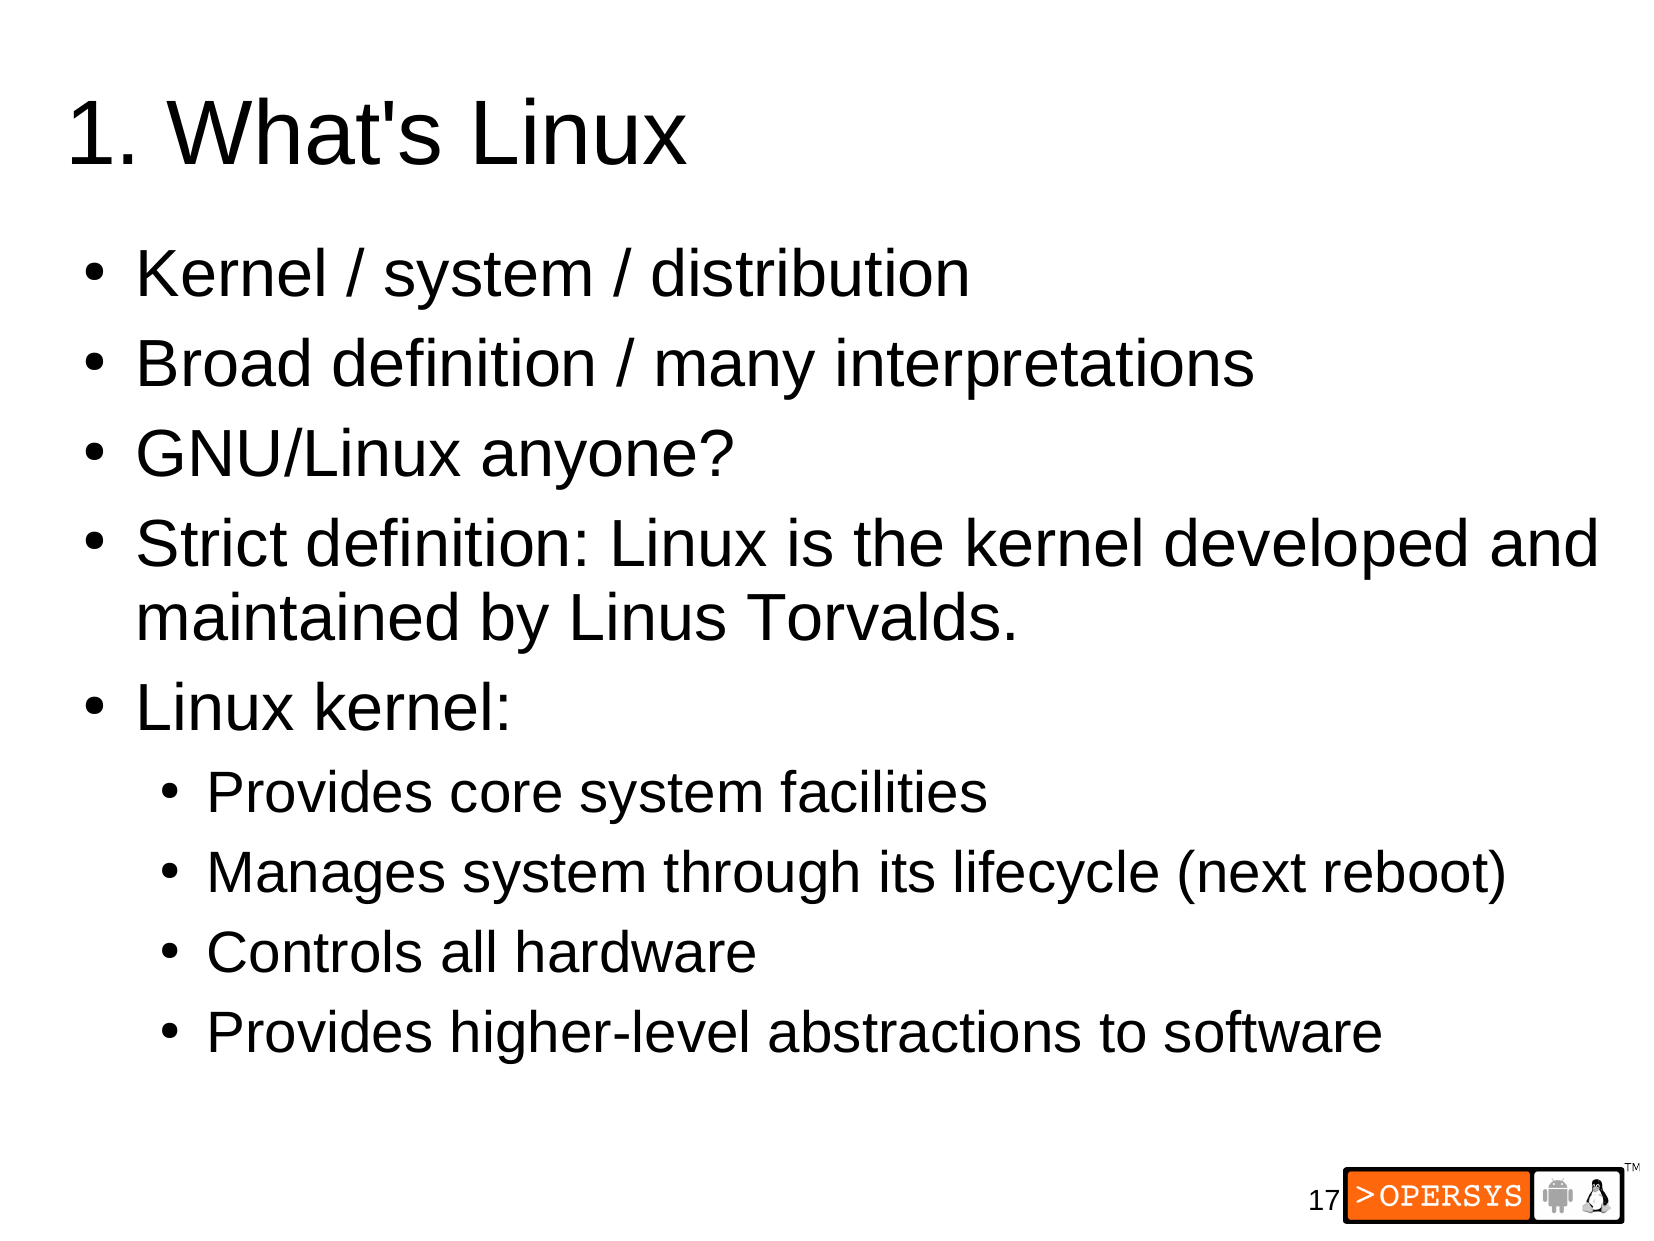

# 1. What's Linux
Kernel / system / distribution
Broad definition / many interpretations
GNU/Linux anyone?
Strict definition: Linux is the kernel developed and maintained by Linus Torvalds.
Linux kernel:
Provides core system facilities
Manages system through its lifecycle (next reboot)
Controls all hardware
Provides higher-level abstractions to software